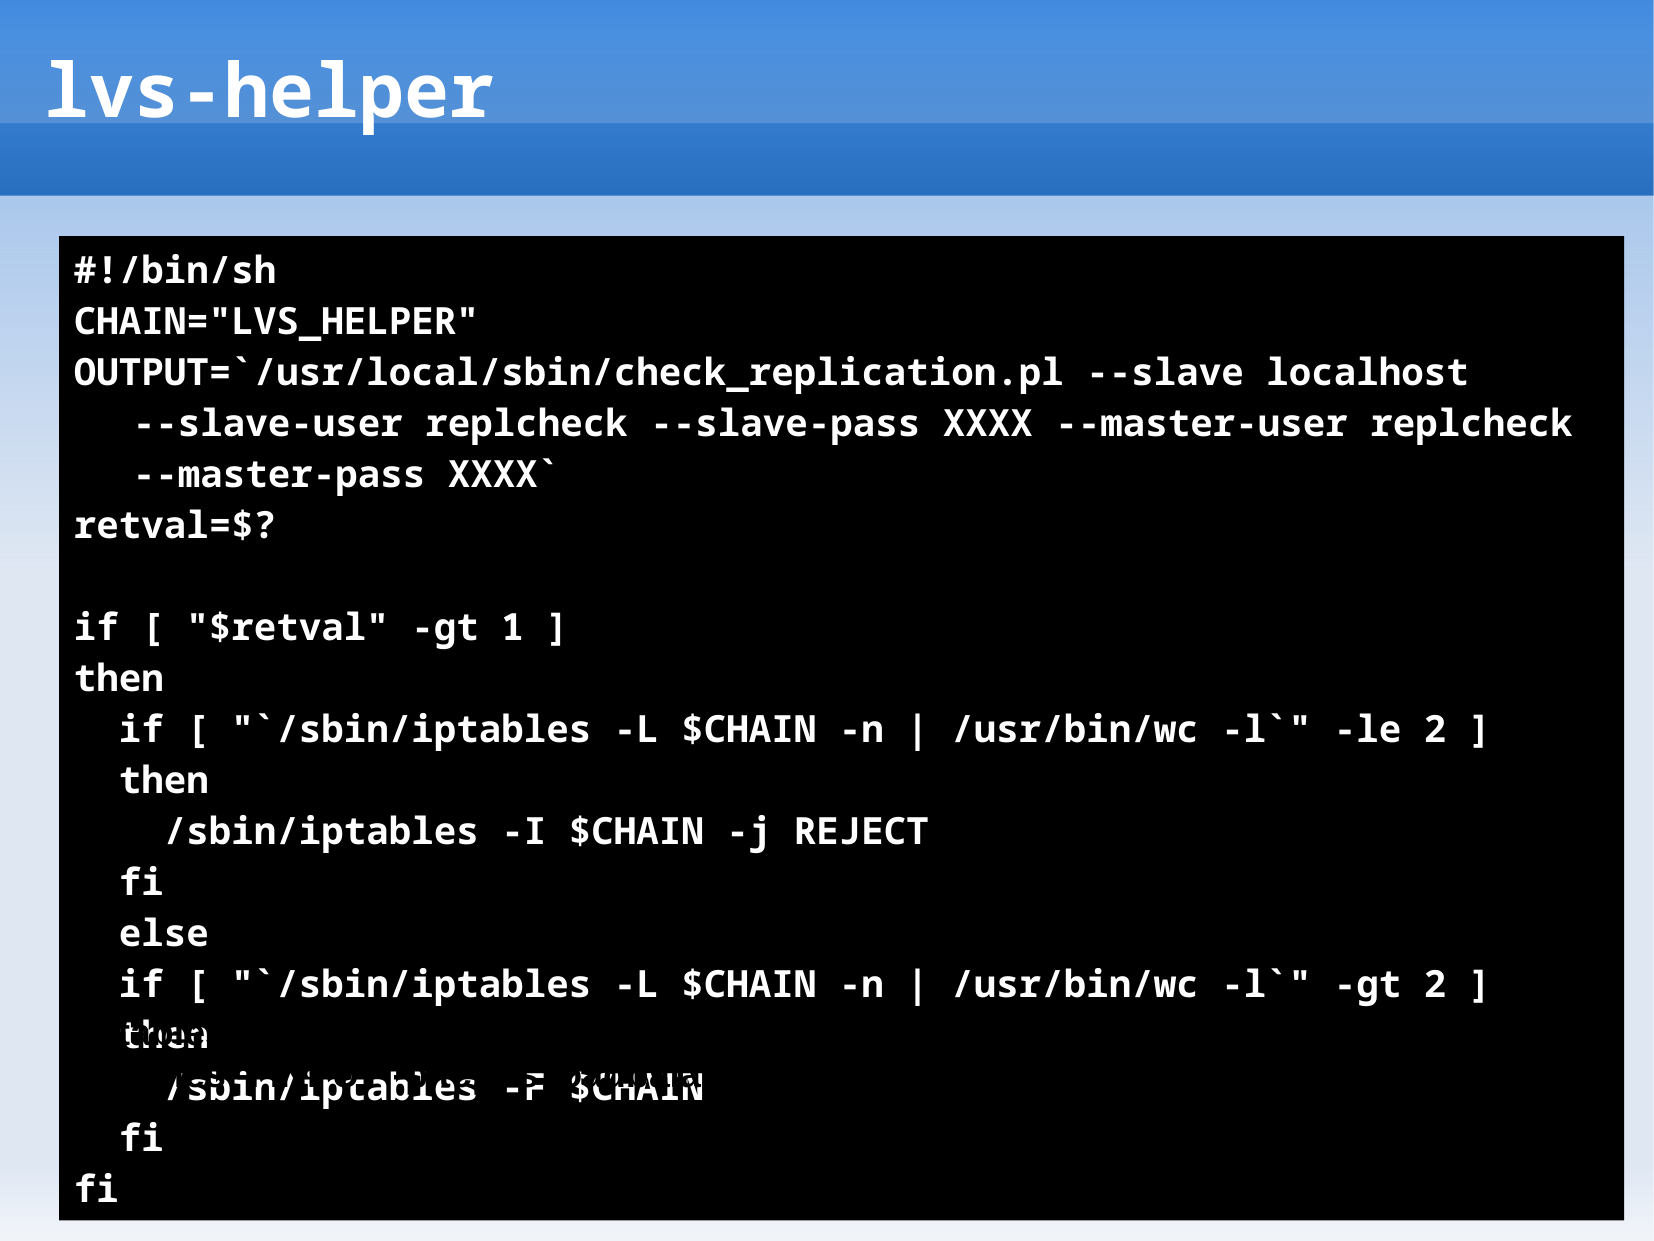

lvs-helper
#!/bin/sh
CHAIN="LVS_HELPER"
OUTPUT=`/usr/local/sbin/check_replication.pl --slave localhost
--slave-user replcheck --slave-pass XXXX --master-user replcheck --master-pass XXXX`
retval=$?
if [ "$retval" -gt 1 ]
then
 if [ "`/sbin/iptables -L $CHAIN -n | /usr/bin/wc -l`" -le 2 ]
 then
 /sbin/iptables -I $CHAIN -j REJECT
 fi
 else
 if [ "`/sbin/iptables -L $CHAIN -n | /usr/bin/wc -l`" -gt 2 ]
 then
 /sbin/iptables -F $CHAIN
 fi
fi
 iptables -N LVS_HELPER
 iptables -I INPUT -p tcp -s loadbalancer.company.net --dport mysql -j LVS_HELPER